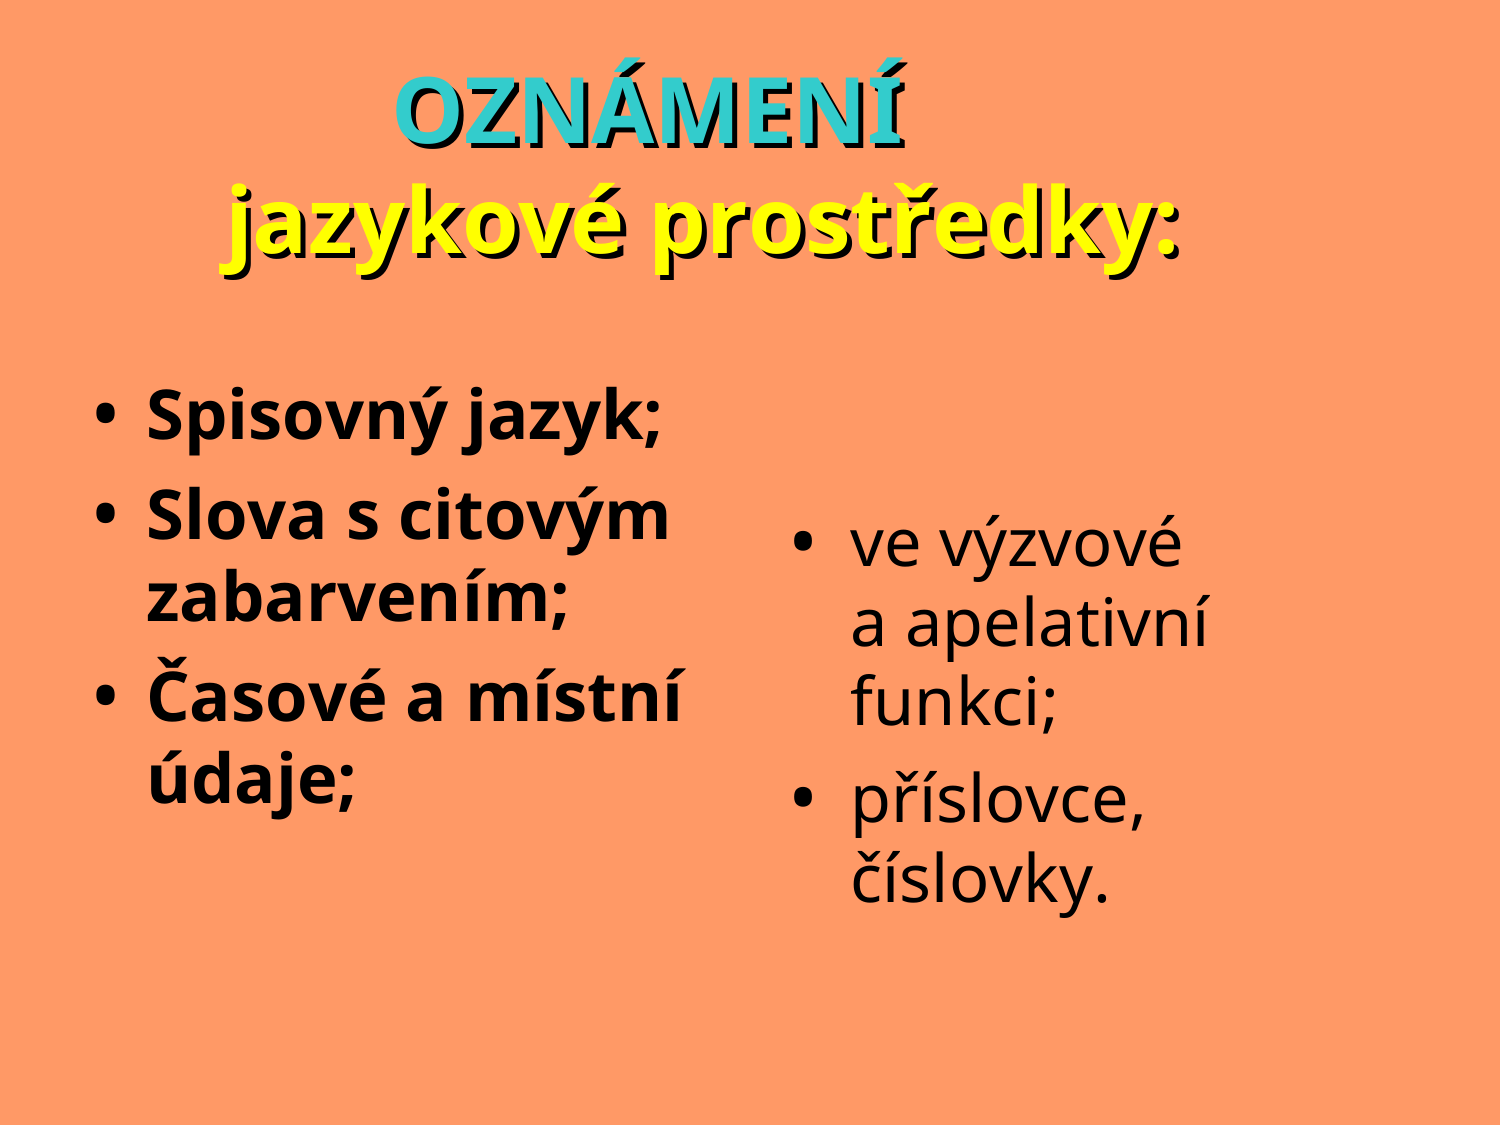

# OZNÁMENÍ jazykové prostředky:
Spisovný jazyk;
Slova s citovým zabarvením;
Časové a místní údaje;
ve výzvové
a apelativní funkci;
příslovce, číslovky.